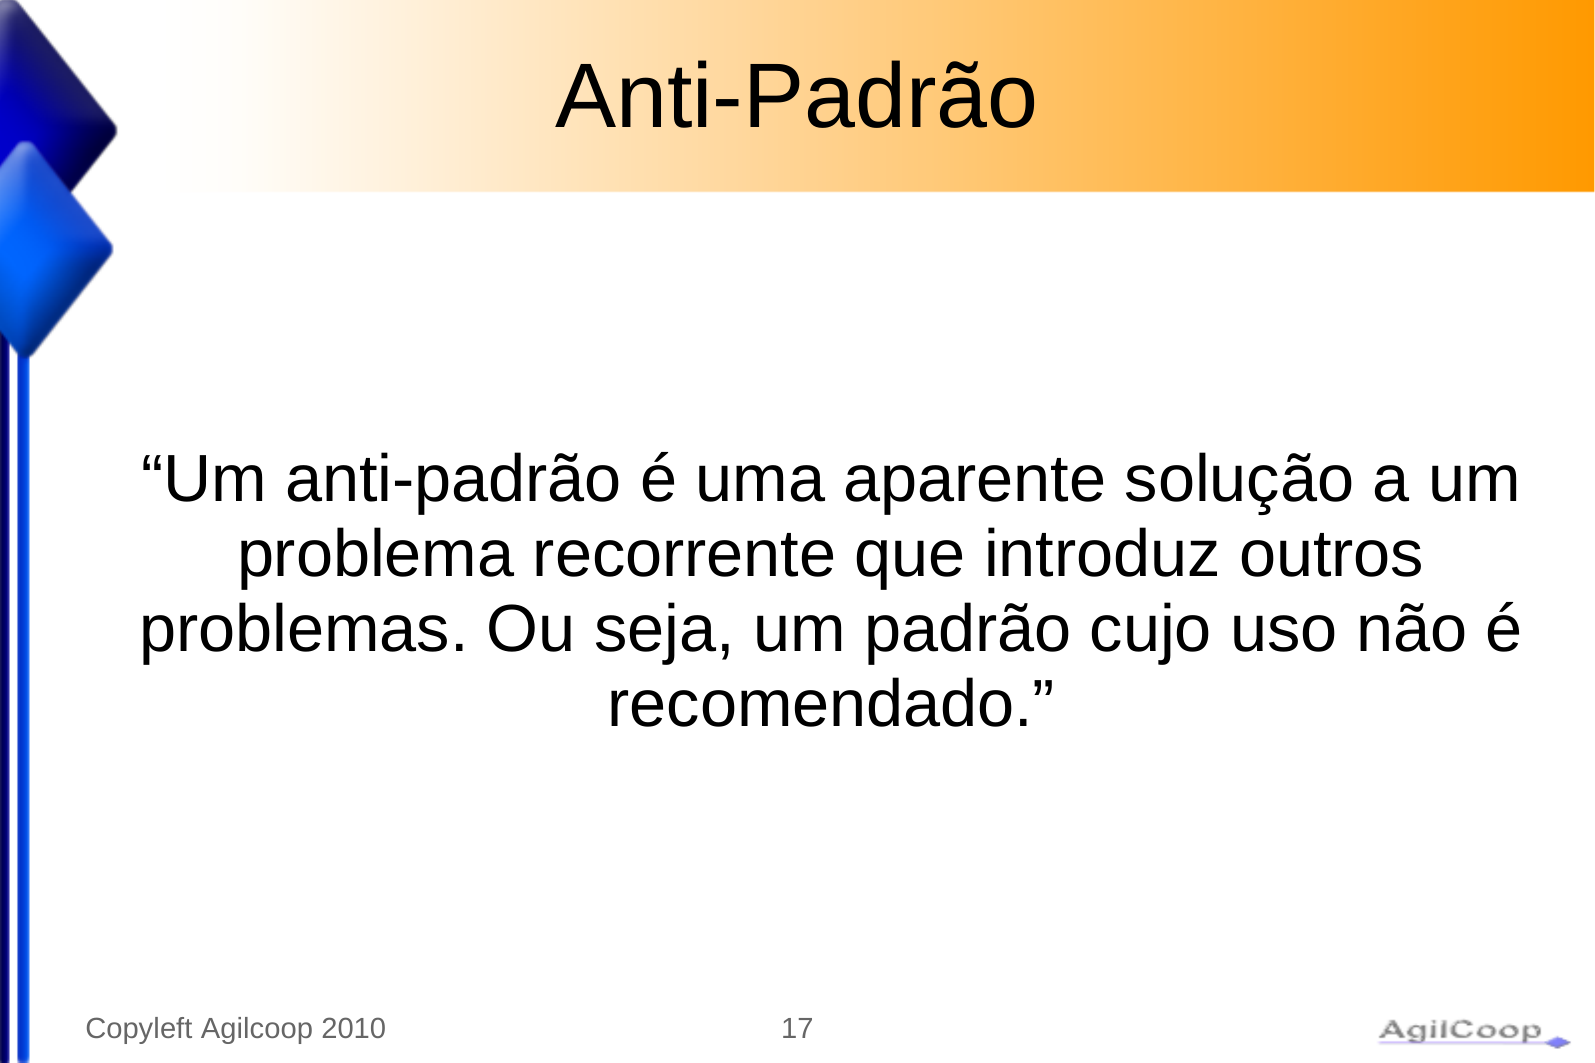

# Anti-Padrão
“Um anti-padrão é uma aparente solução a um problema recorrente que introduz outros problemas. Ou seja, um padrão cujo uso não é recomendado.”
Copyleft Agilcoop 2010
17